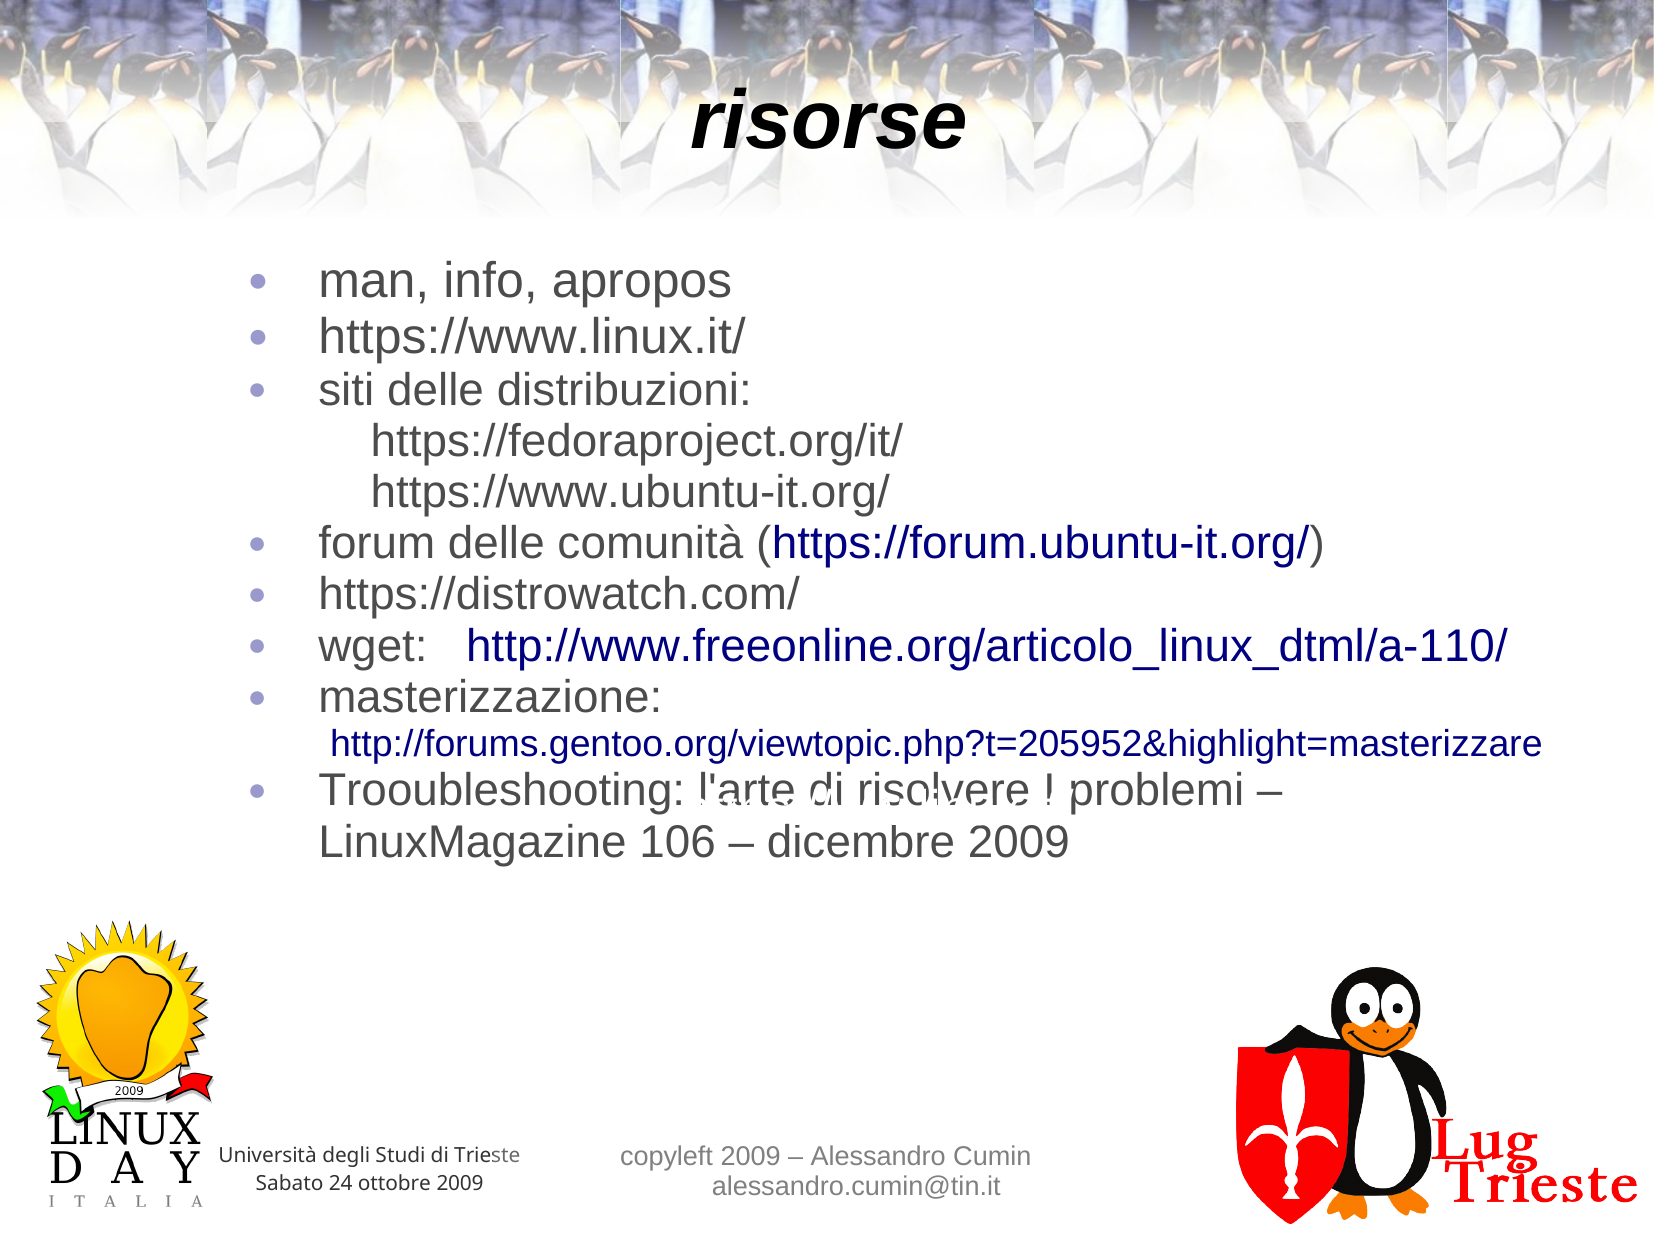

# risorse
man, info, apropos
https://www.linux.it/
siti delle distribuzioni:
 https://fedoraproject.org/it/
 https://www.ubuntu-it.org/
forum delle comunità (https://forum.ubuntu-it.org/)
https://distrowatch.com/
wget: http://www.freeonline.org/articolo_linux_dtml/a-110/
masterizzazione:
 http://forums.gentoo.org/viewtopic.php?t=205952&highlight=masterizzare
Trooubleshooting: l'arte di risolvere I problemi – LinuxMagazine 106 – dicembre 2009
https://ww.linux.it/